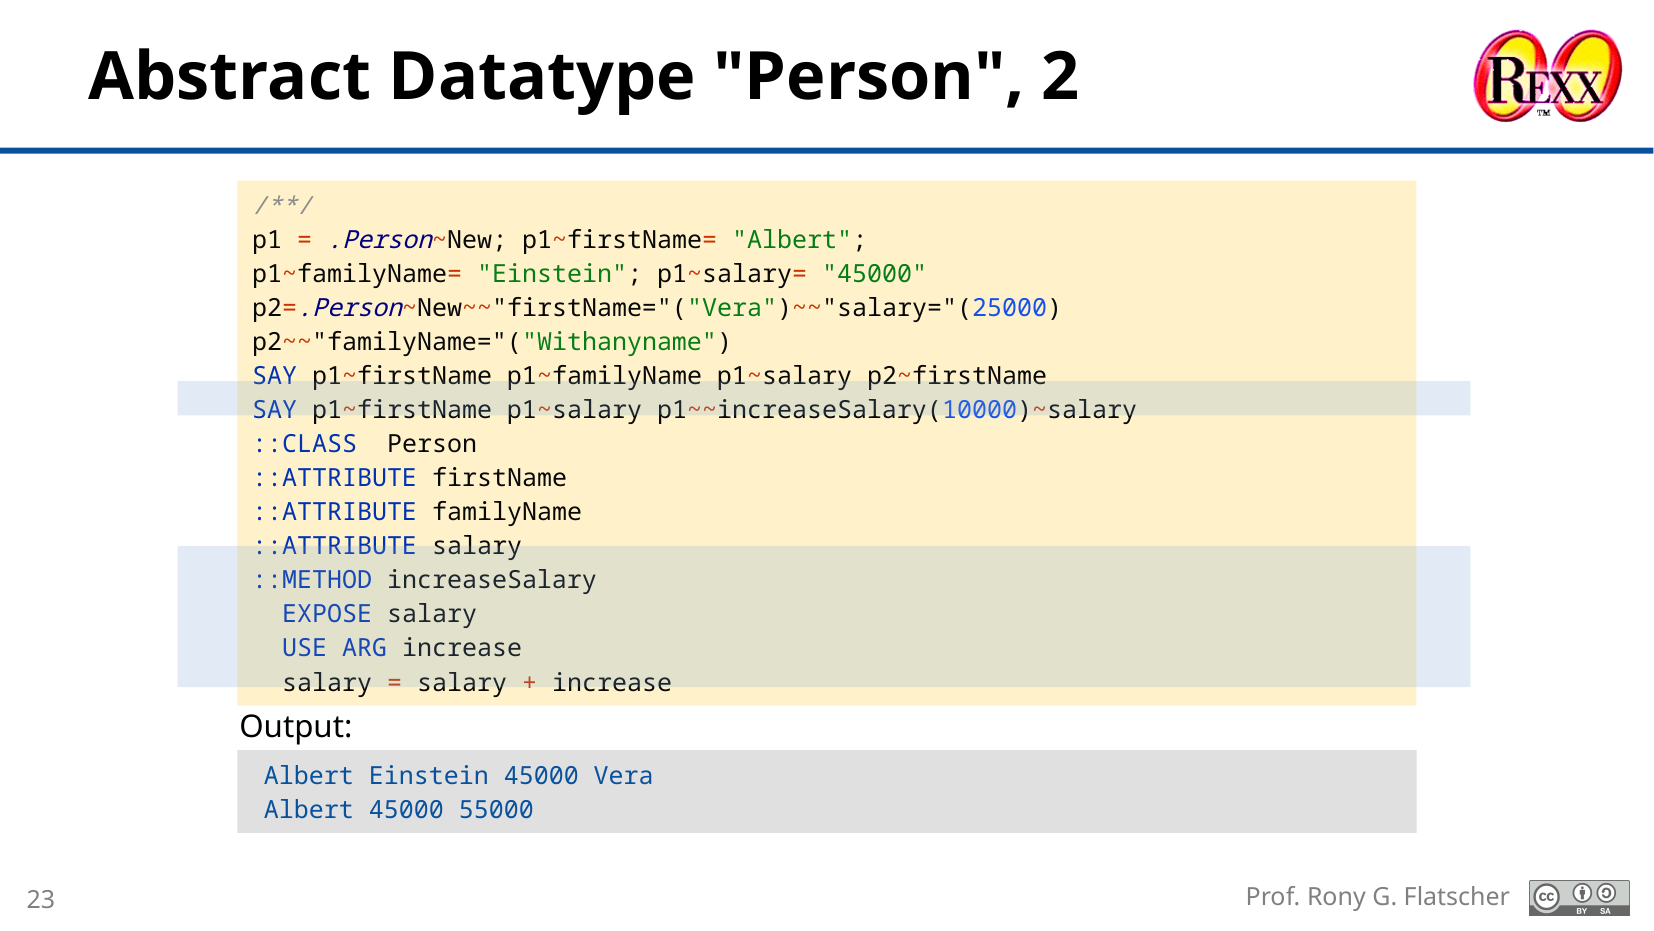

# Abstract Datatype "Person", 2
/**/
p1 = .Person~New; p1~firstName= "Albert";
p1~familyName= "Einstein"; p1~salary= "45000"
p2=.Person~New~~"firstName="("Vera")~~"salary="(25000)
p2~~"familyName="("Withanyname")
SAY p1~firstName p1~familyName p1~salary p2~firstName
SAY p1~firstName p1~salary p1~~increaseSalary(10000)~salary
::CLASS Person
::ATTRIBUTE firstName
::ATTRIBUTE familyName
::ATTRIBUTE salary
::METHOD increaseSalary
 EXPOSE salary
 USE ARG increase
 salary = salary + increase
Output:
Albert Einstein 45000 Vera
Albert 45000 55000